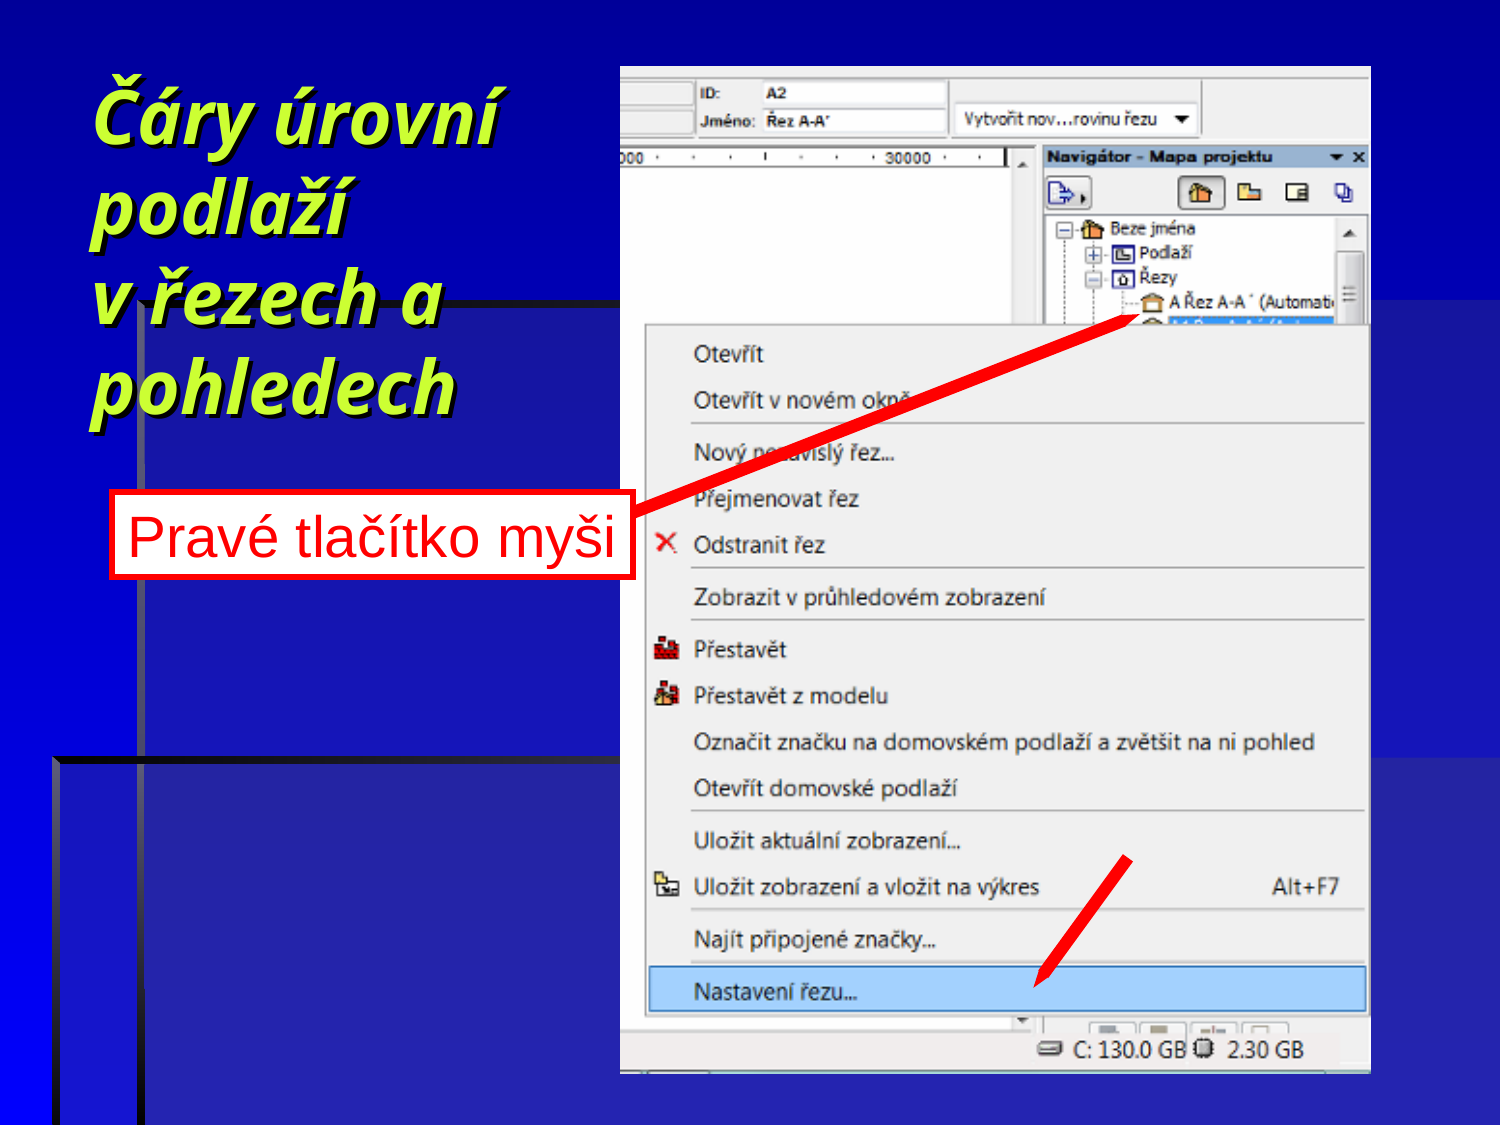

# Čáry úrovní podlaží v řezech a pohledech
Pravé tlačítko myši